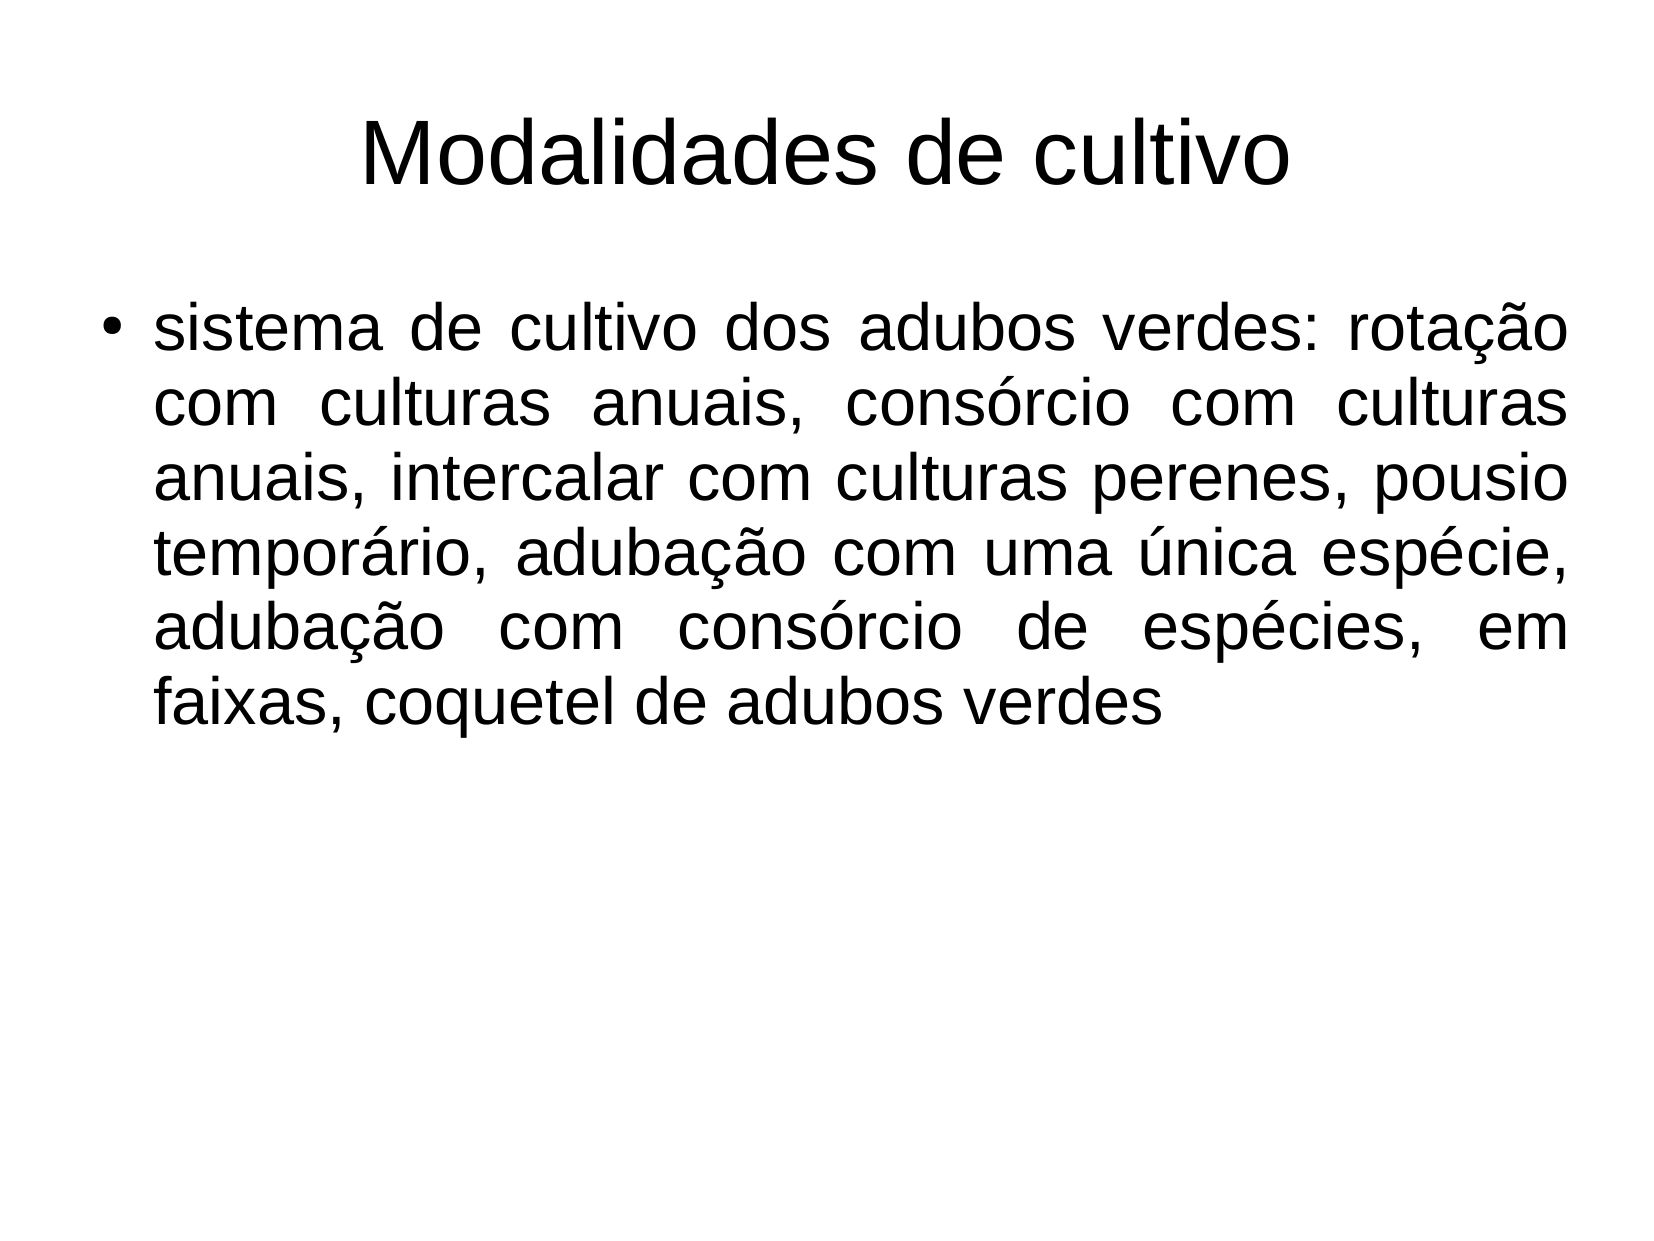

# Modalidades de cultivo
sistema de cultivo dos adubos verdes: rotação com culturas anuais, consórcio com culturas anuais, intercalar com culturas perenes, pousio temporário, adubação com uma única espécie, adubação com consórcio de espécies, em faixas, coquetel de adubos verdes